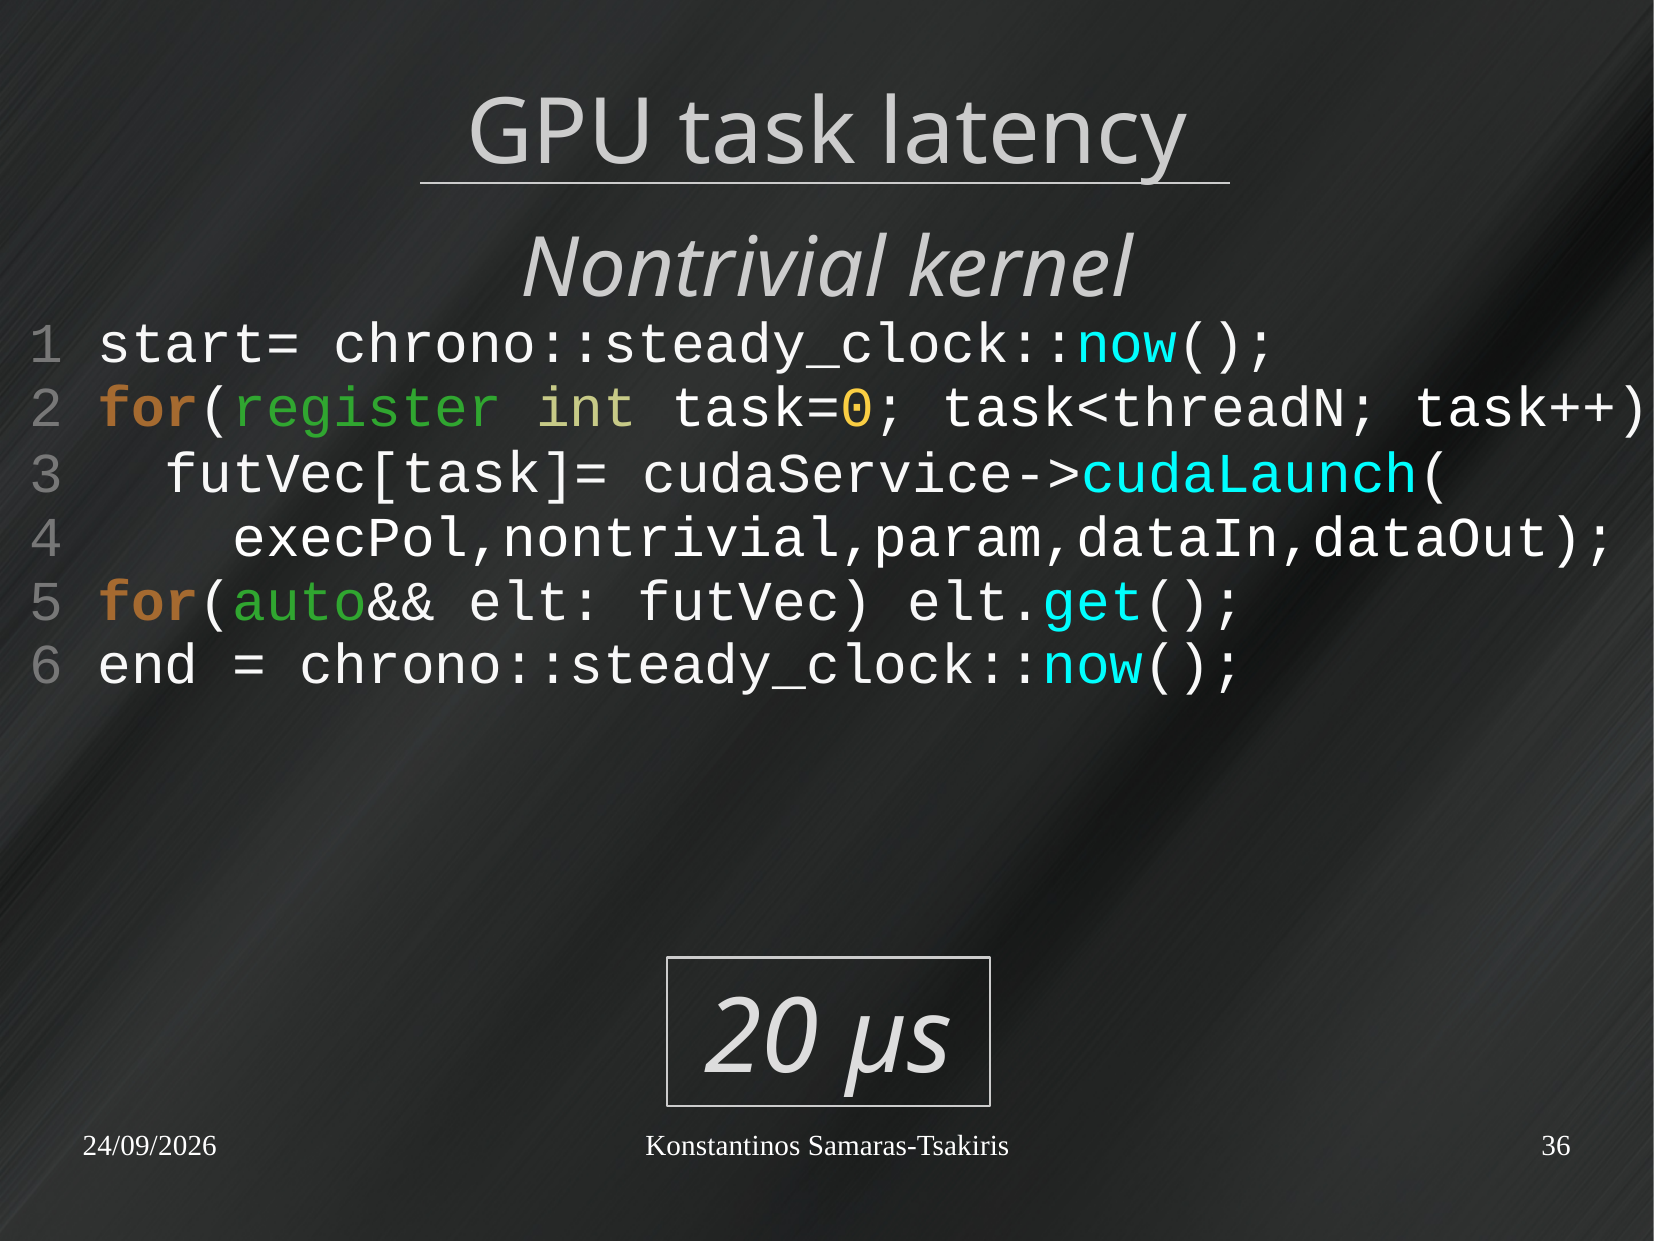

GPU task latency
Nontrivial kernel
1 start= chrono::steady_clock::now();
2 for(register int task=0; task<threadN; task++)
3 futVec[task]= cudaService->cudaLaunch(
4 execPol,nontrivial,param,dataIn,dataOut);
5 for(auto&& elt: futVec) elt.get();
6 end = chrono::steady_clock::now();
# 20 μs
Konstantinos Samaras-Tsakiris
36